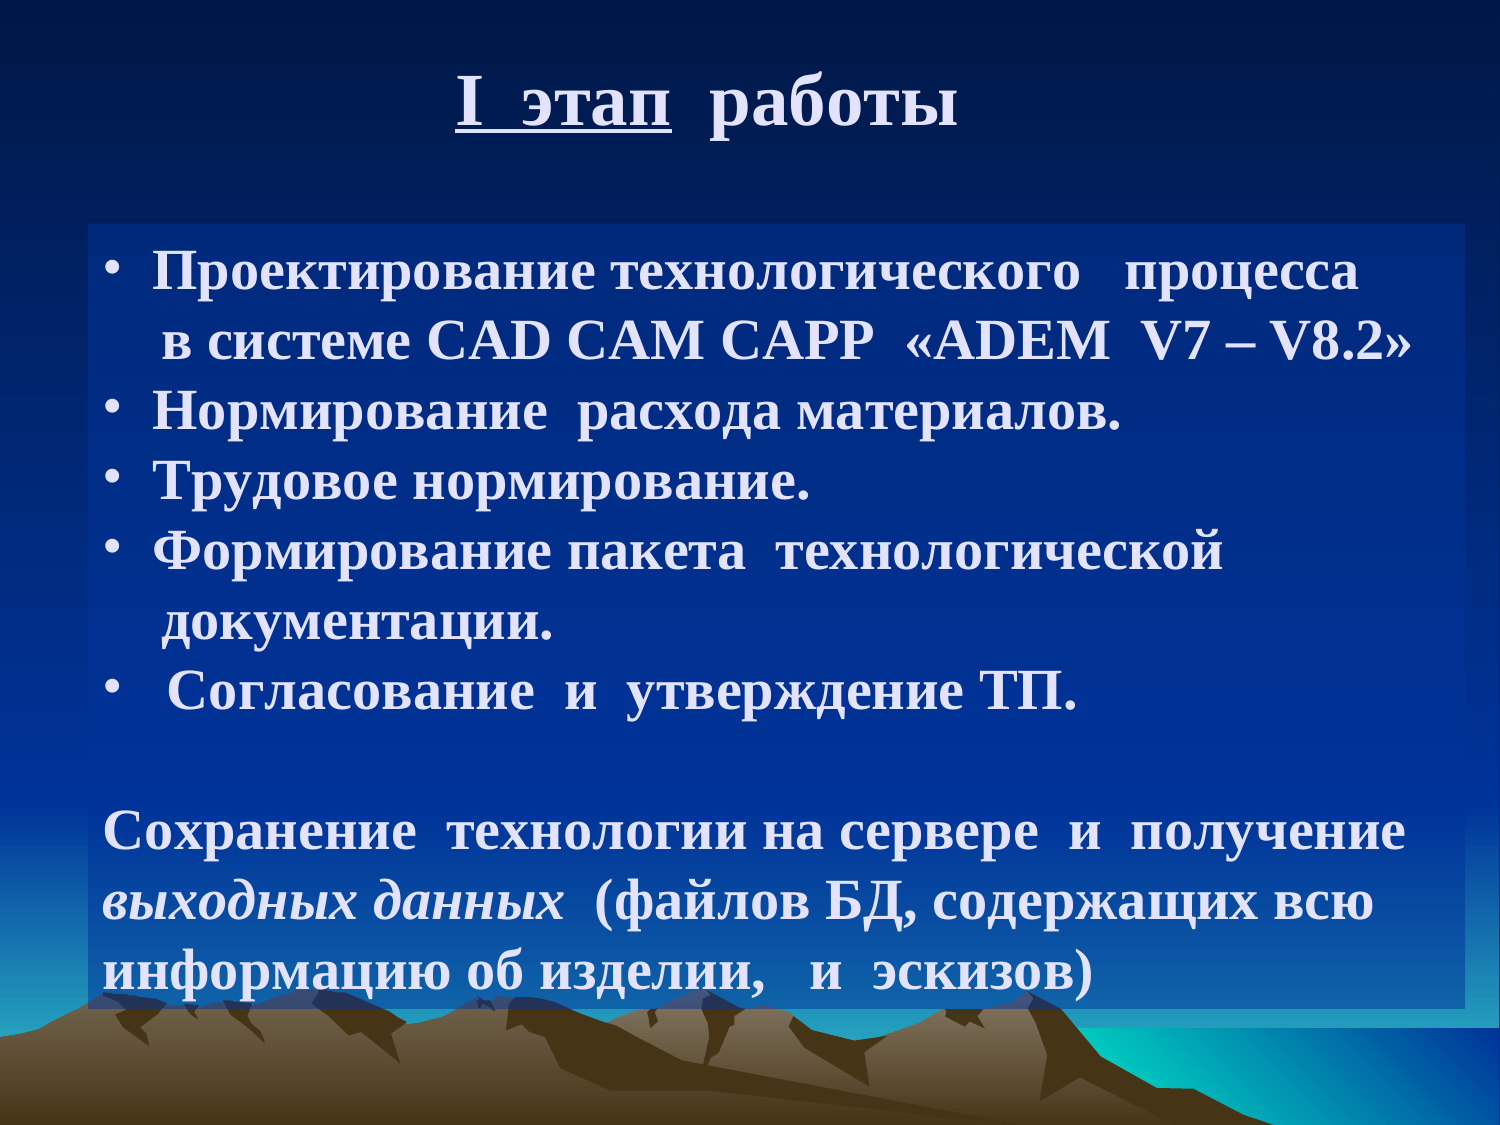

I этап работы
 Проектирование технологического процесса
 в системе CAD CAM CAPP «ADEM V7 – V8.2»
 Нормирование расхода материалов.
 Трудовое нормирование.
 Формирование пакета технологической
 документации.
 Согласование и утверждение ТП.
Сохранение технологии на сервере и получение
выходных данных (файлов БД, содержащих всю
информацию об изделии, и эскизов)